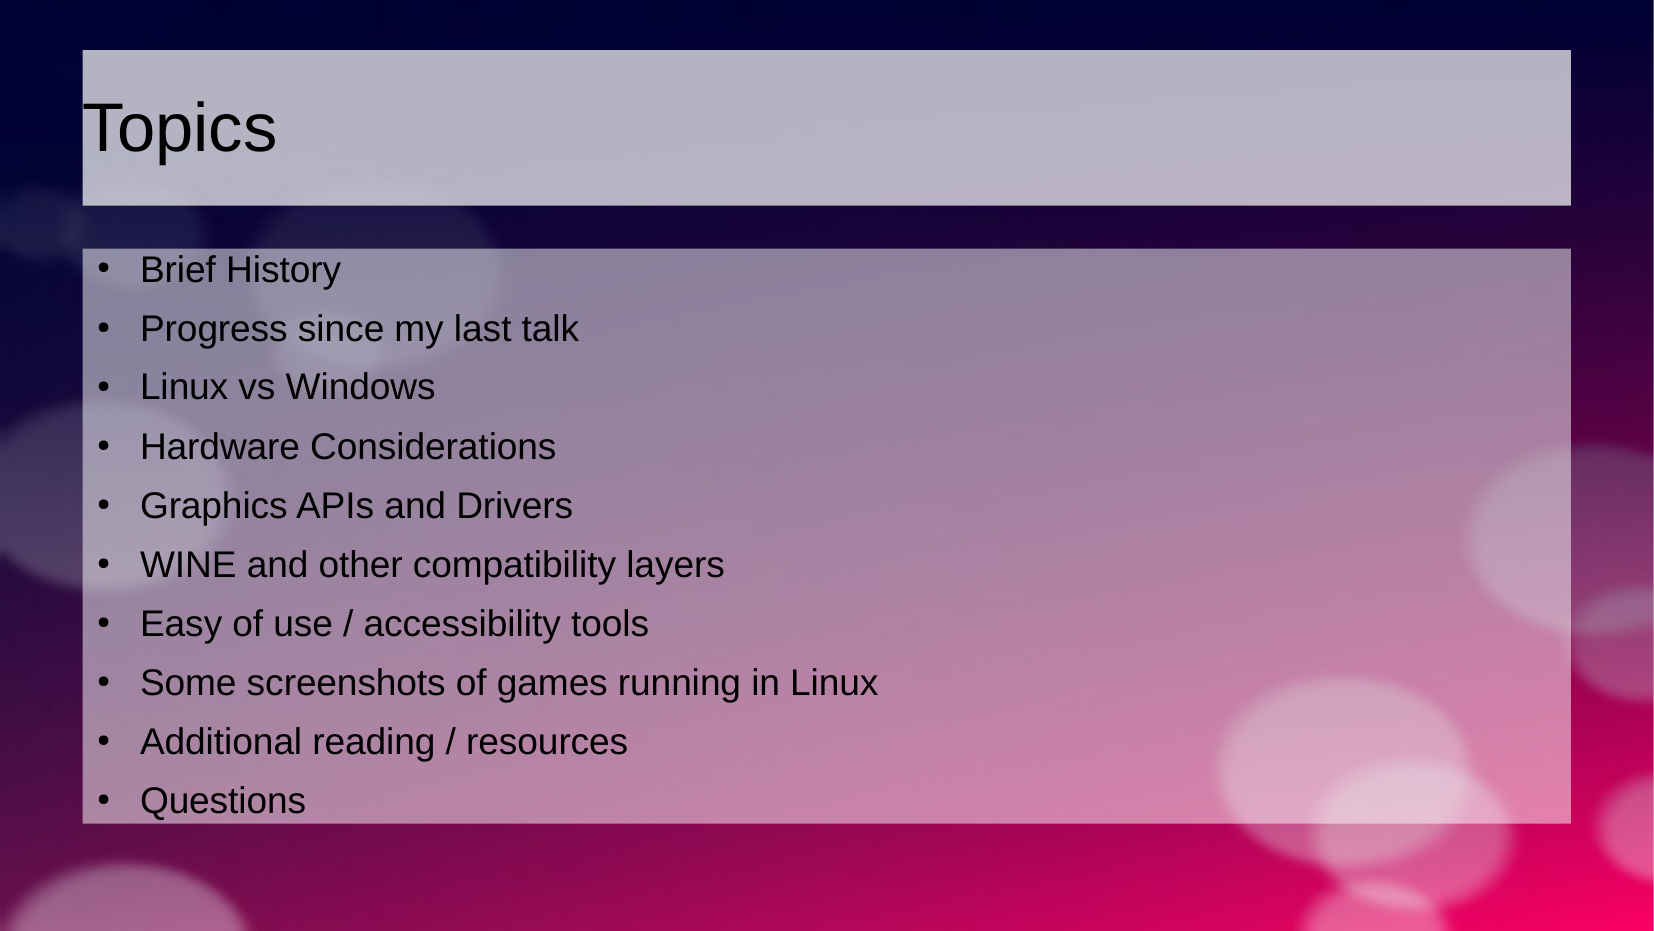

# Topics
Brief History
Progress since my last talk
Linux vs Windows
Hardware Considerations
Graphics APIs and Drivers
WINE and other compatibility layers
Easy of use / accessibility tools
Some screenshots of games running in Linux
Additional reading / resources
Questions